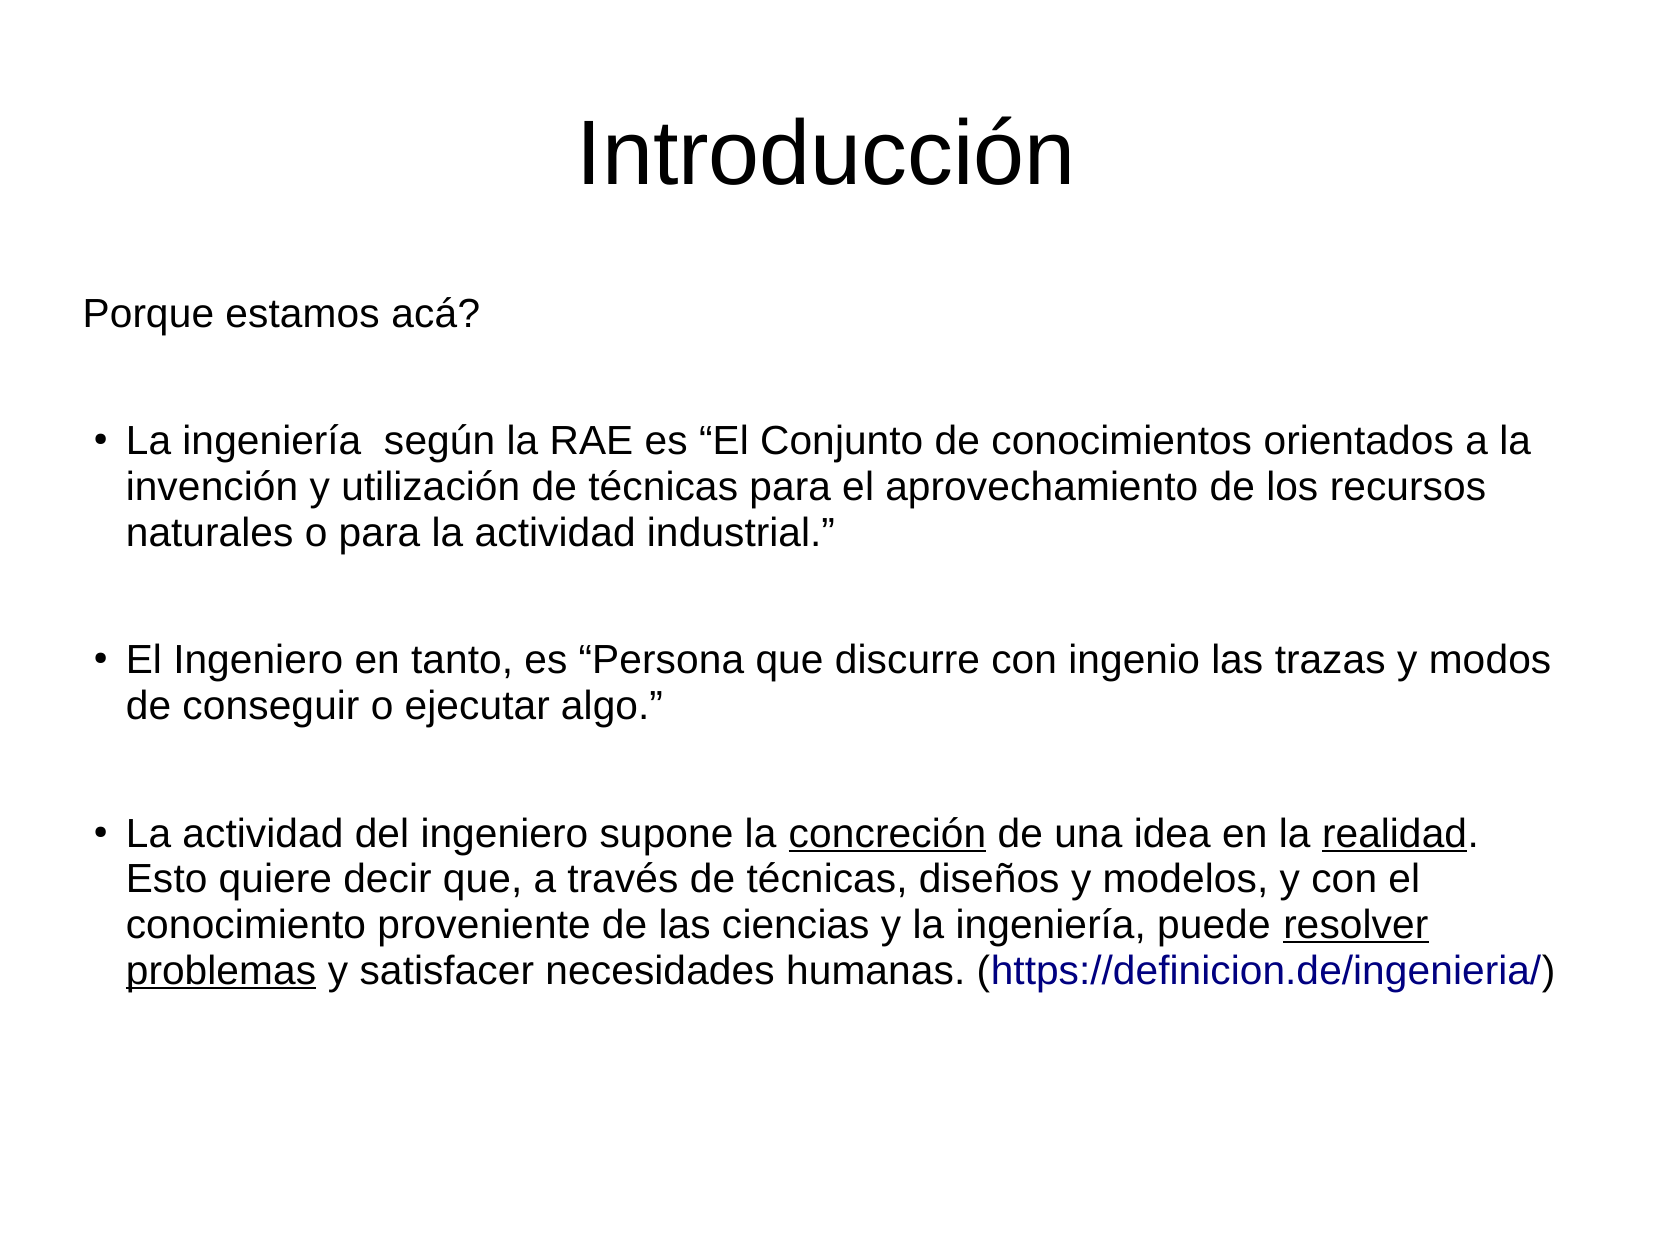

# Introducción
Porque estamos acá?
La ingeniería según la RAE es “El Conjunto de conocimientos orientados a la invención y utilización de técnicas para el aprovechamiento de los recursos naturales o para la actividad industrial.”
El Ingeniero en tanto, es “Persona que discurre con ingenio las trazas y modos de conseguir o ejecutar algo.”
La actividad del ingeniero supone la concreción de una idea en la realidad. Esto quiere decir que, a través de técnicas, diseños y modelos, y con el conocimiento proveniente de las ciencias y la ingeniería, puede resolver problemas y satisfacer necesidades humanas. (https://definicion.de/ingenieria/)